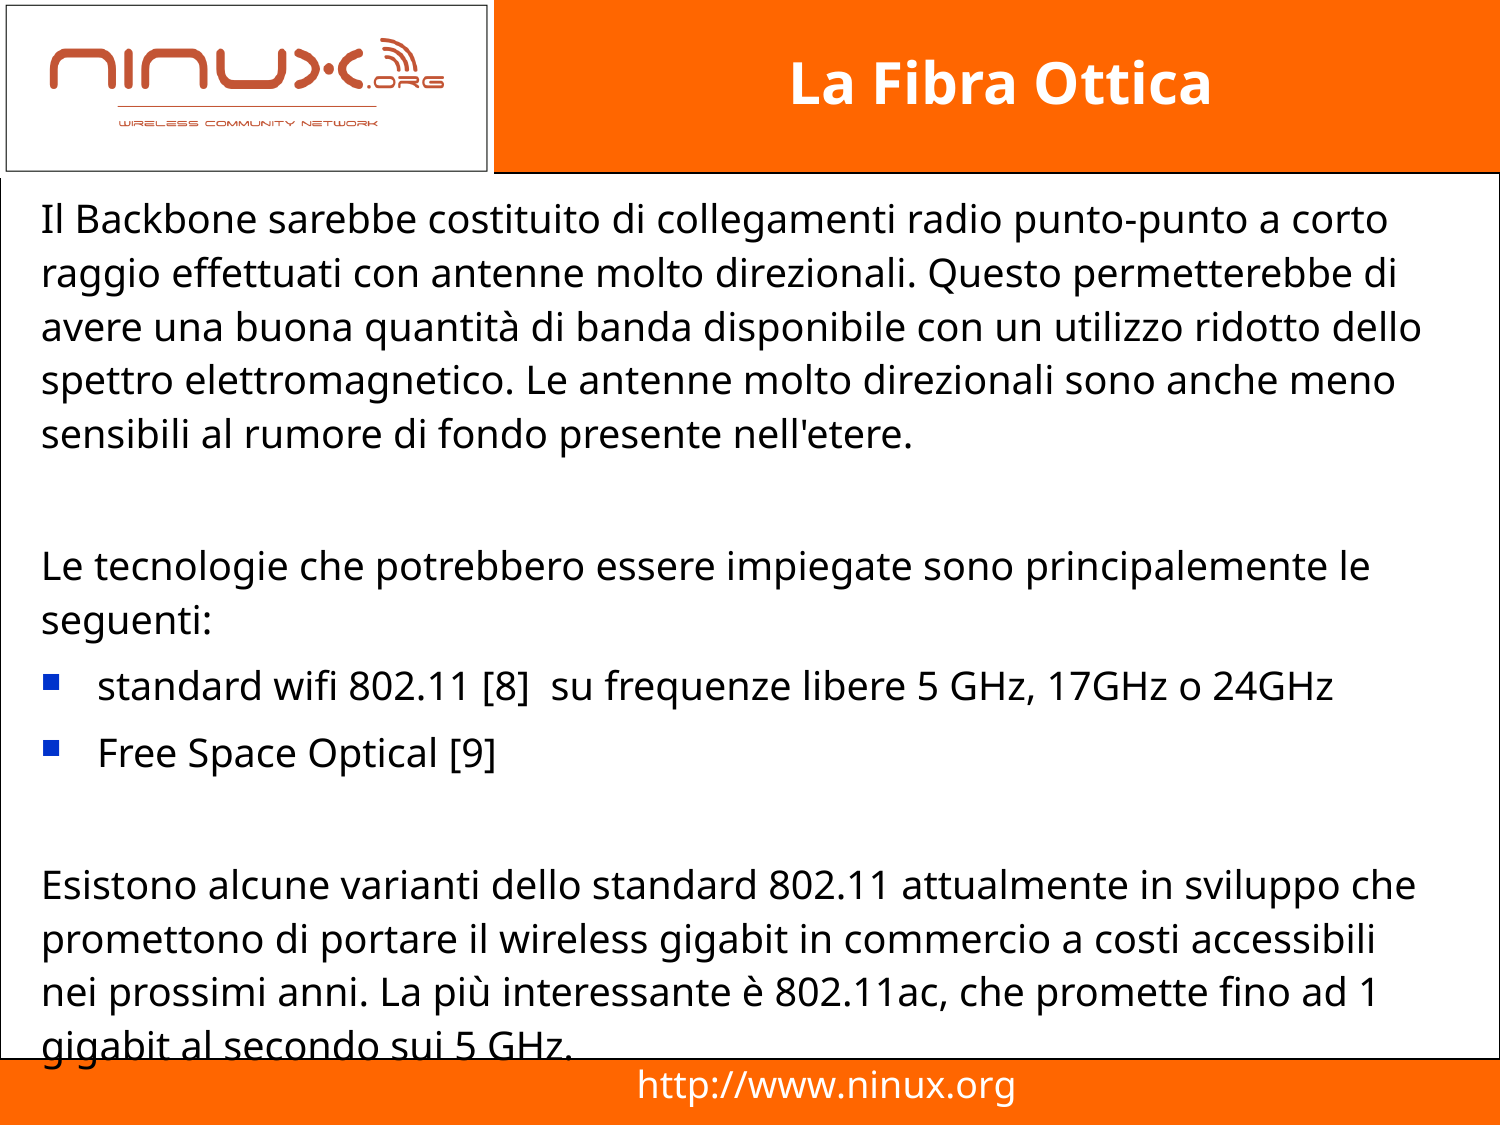

La Fibra Ottica
# Il Backbone sarebbe costituito di collegamenti radio punto-punto a corto raggio effettuati con antenne molto direzionali. Questo permetterebbe di avere una buona quantità di banda disponibile con un utilizzo ridotto dello spettro elettromagnetico. Le antenne molto direzionali sono anche meno sensibili al rumore di fondo presente nell'etere.
Le tecnologie che potrebbero essere impiegate sono principalemente le seguenti:
standard wifi 802.11 [8] su frequenze libere 5 GHz, 17GHz o 24GHz
Free Space Optical [9]
Esistono alcune varianti dello standard 802.11 attualmente in sviluppo che promettono di portare il wireless gigabit in commercio a costi accessibili nei prossimi anni. La più interessante è 802.11ac, che promette fino ad 1 gigabit al secondo sui 5 GHz.
http://www.ninux.org